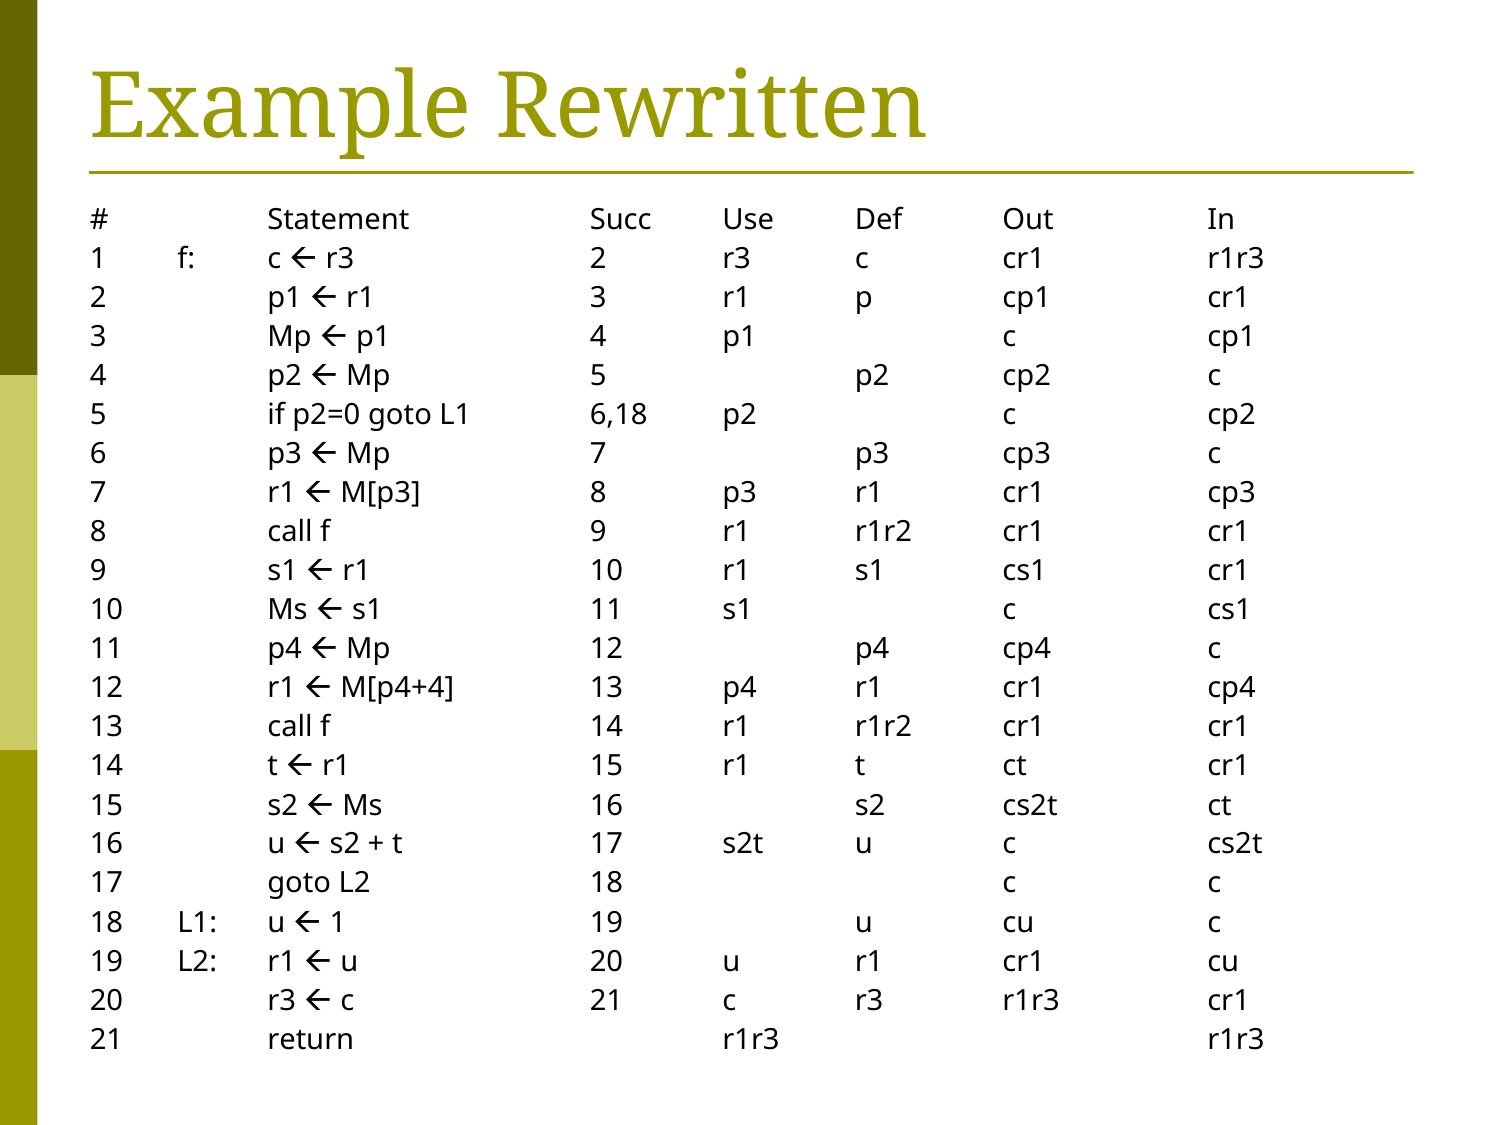

# Example Rewritten
#		Statement	Succ	Use	Def	Out	In
1	f:	c  r3	2	r3	c	cr1	r1r3
2		p1  r1	3	r1	p	cp1	cr1
3		Mp  p1	4	p1		c	cp1
4		p2  Mp	5		p2	cp2	c
5		if p2=0 goto L1	6,18	p2		c	cp2
6		p3  Mp	7		p3	cp3	c
7		r1  M[p3]	8	p3	r1	cr1	cp3
8		call f	9	r1	r1r2	cr1	cr1
9		s1  r1	10	r1	s1	cs1	cr1
10		Ms  s1	11	s1		c	cs1
11		p4  Mp	12		p4	cp4	c
12		r1  M[p4+4]	13	p4	r1	cr1	cp4
13		call f	14	r1	r1r2	cr1	cr1
14		t  r1	15	r1	t	ct	cr1
15		s2  Ms	16		s2	cs2t	ct
16		u  s2 + t	17	s2t	u	c	cs2t
17		goto L2	18			c	c
18	L1:	u  1	19		u	cu	c
19	L2:	r1  u	20	u	r1	cr1	cu
20		r3  c	21	c	r3	r1r3	cr1
21		return		r1r3			r1r3